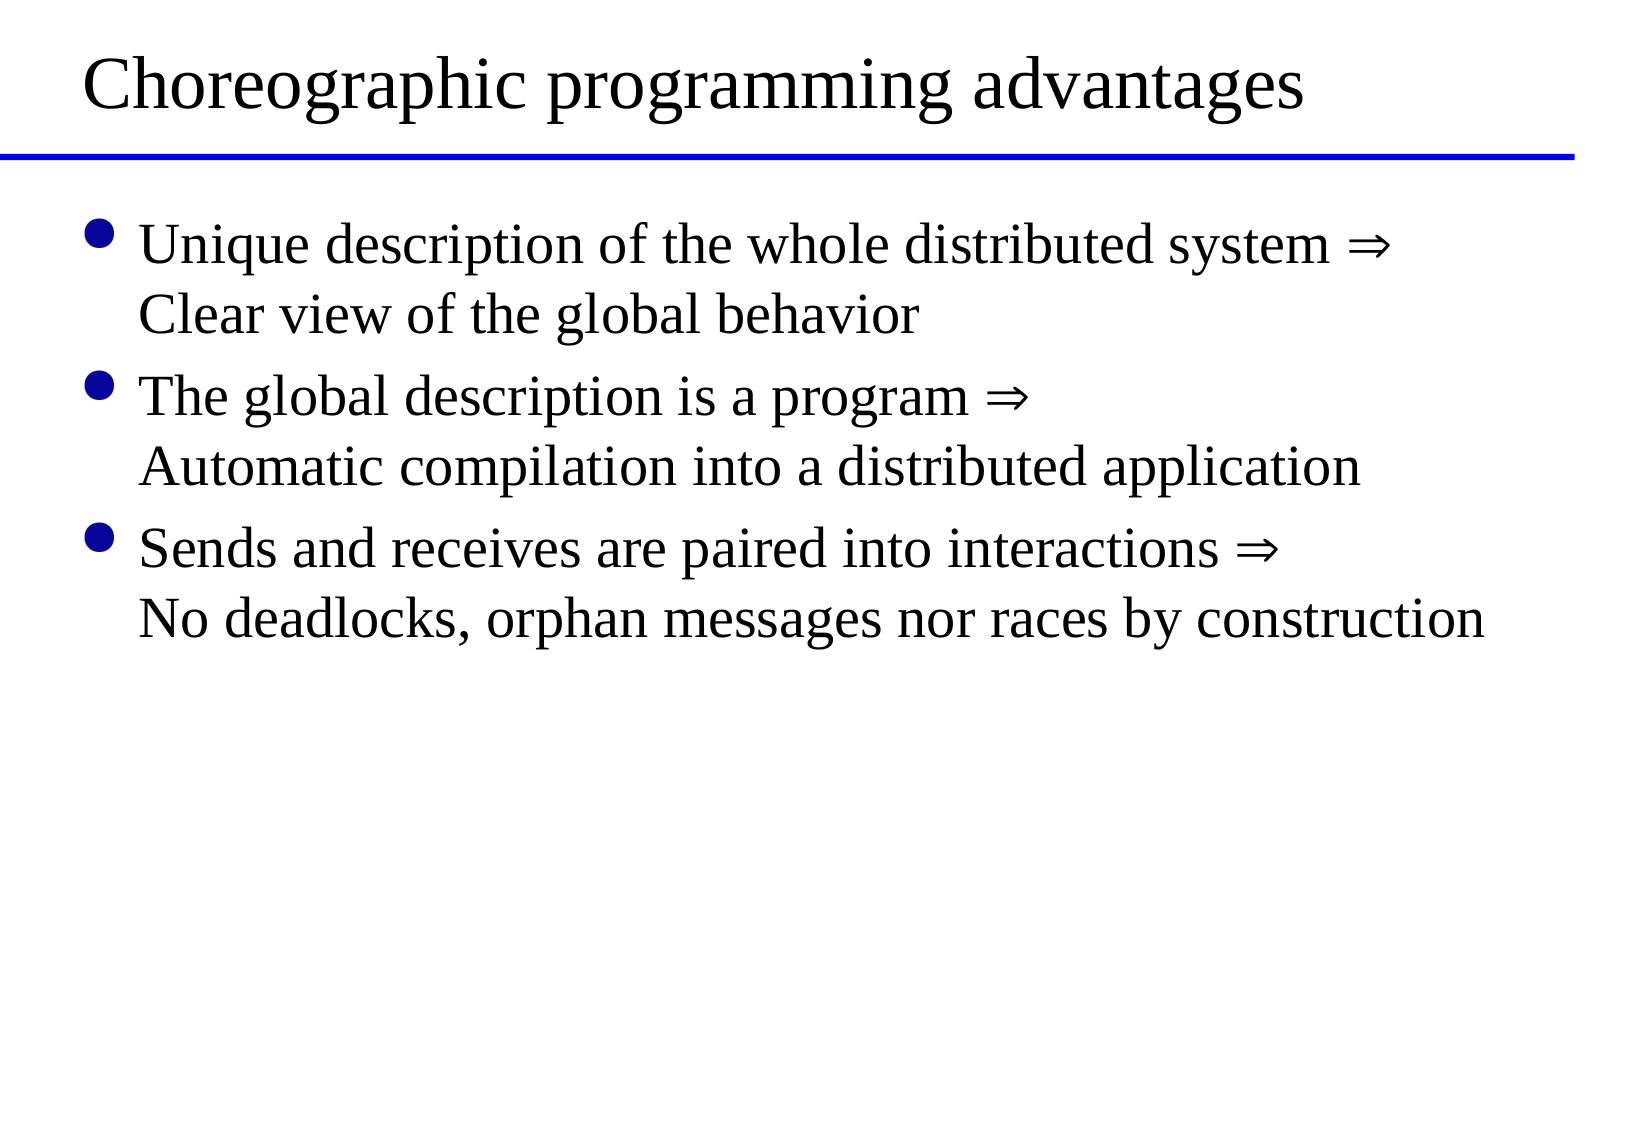

# Choreographic programming advantages
Unique description of the whole distributed system Þ
Clear view of the global behavior
The global description is a program Þ
Automatic compilation into a distributed application
Sends and receives are paired into interactions Þ
No deadlocks, orphan messages nor races by construction